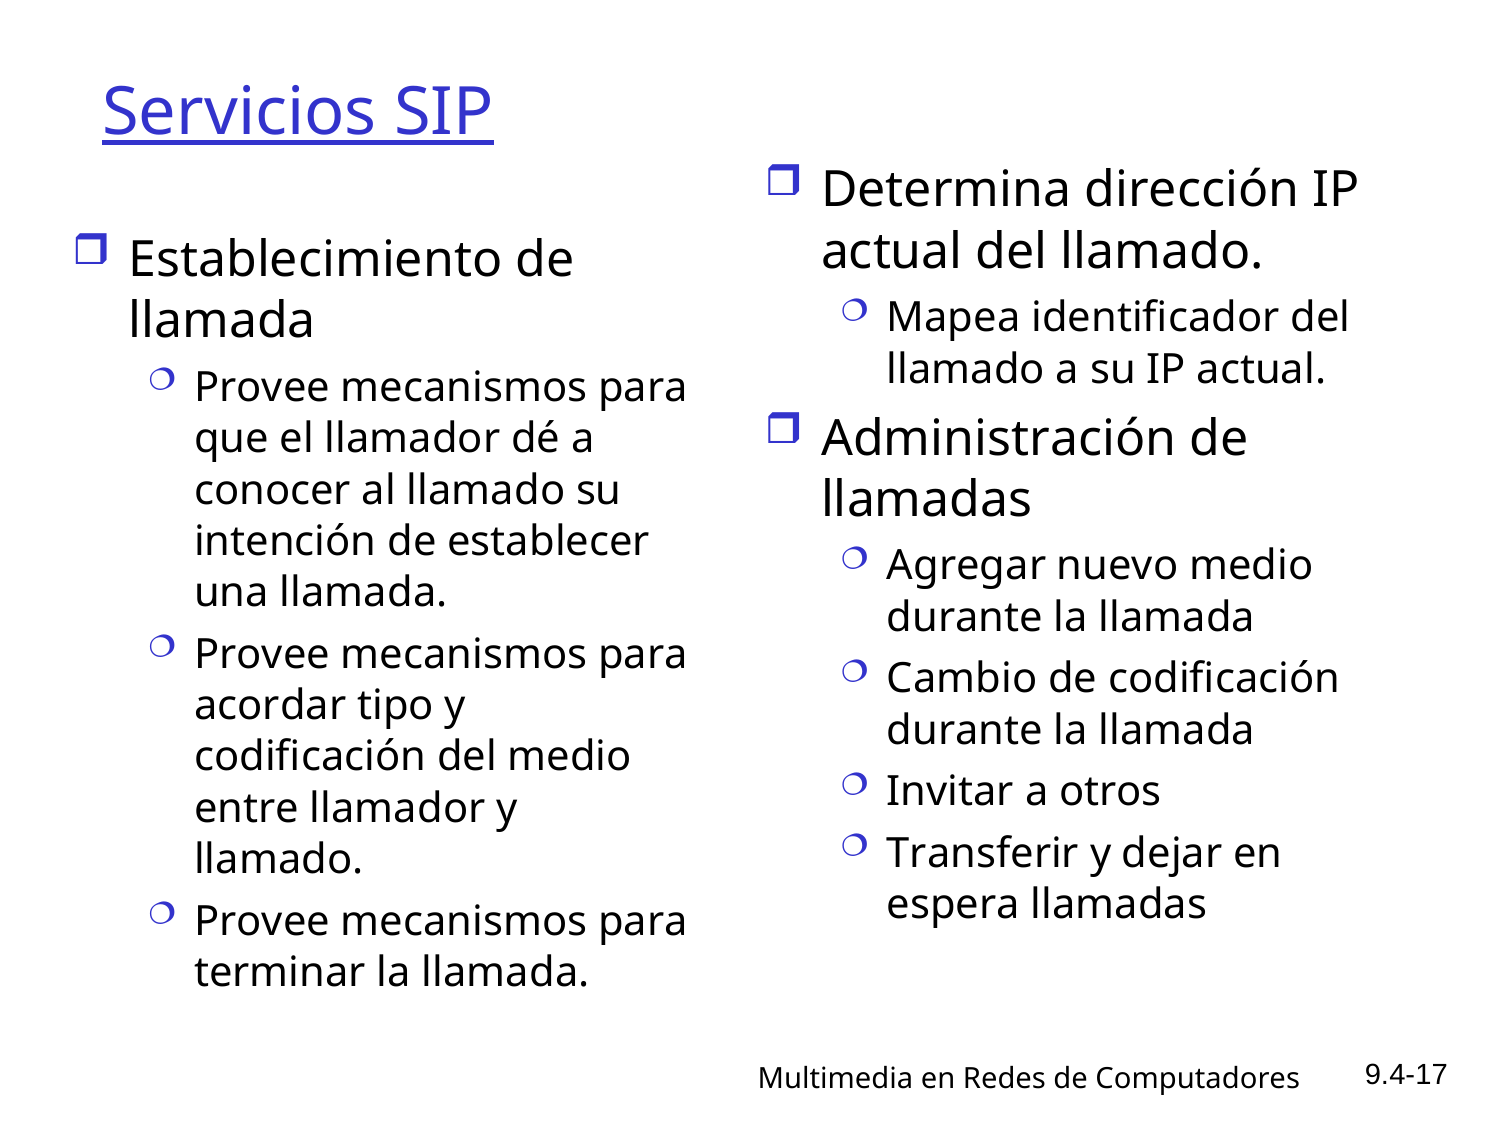

# Servicios SIP
Determina dirección IP actual del llamado.
Mapea identificador del llamado a su IP actual.
Administración de llamadas
Agregar nuevo medio durante la llamada
Cambio de codificación durante la llamada
Invitar a otros
Transferir y dejar en espera llamadas
Establecimiento de llamada
Provee mecanismos para que el llamador dé a conocer al llamado su intención de establecer una llamada.
Provee mecanismos para acordar tipo y codificación del medio entre llamador y llamado.
Provee mecanismos para terminar la llamada.
17